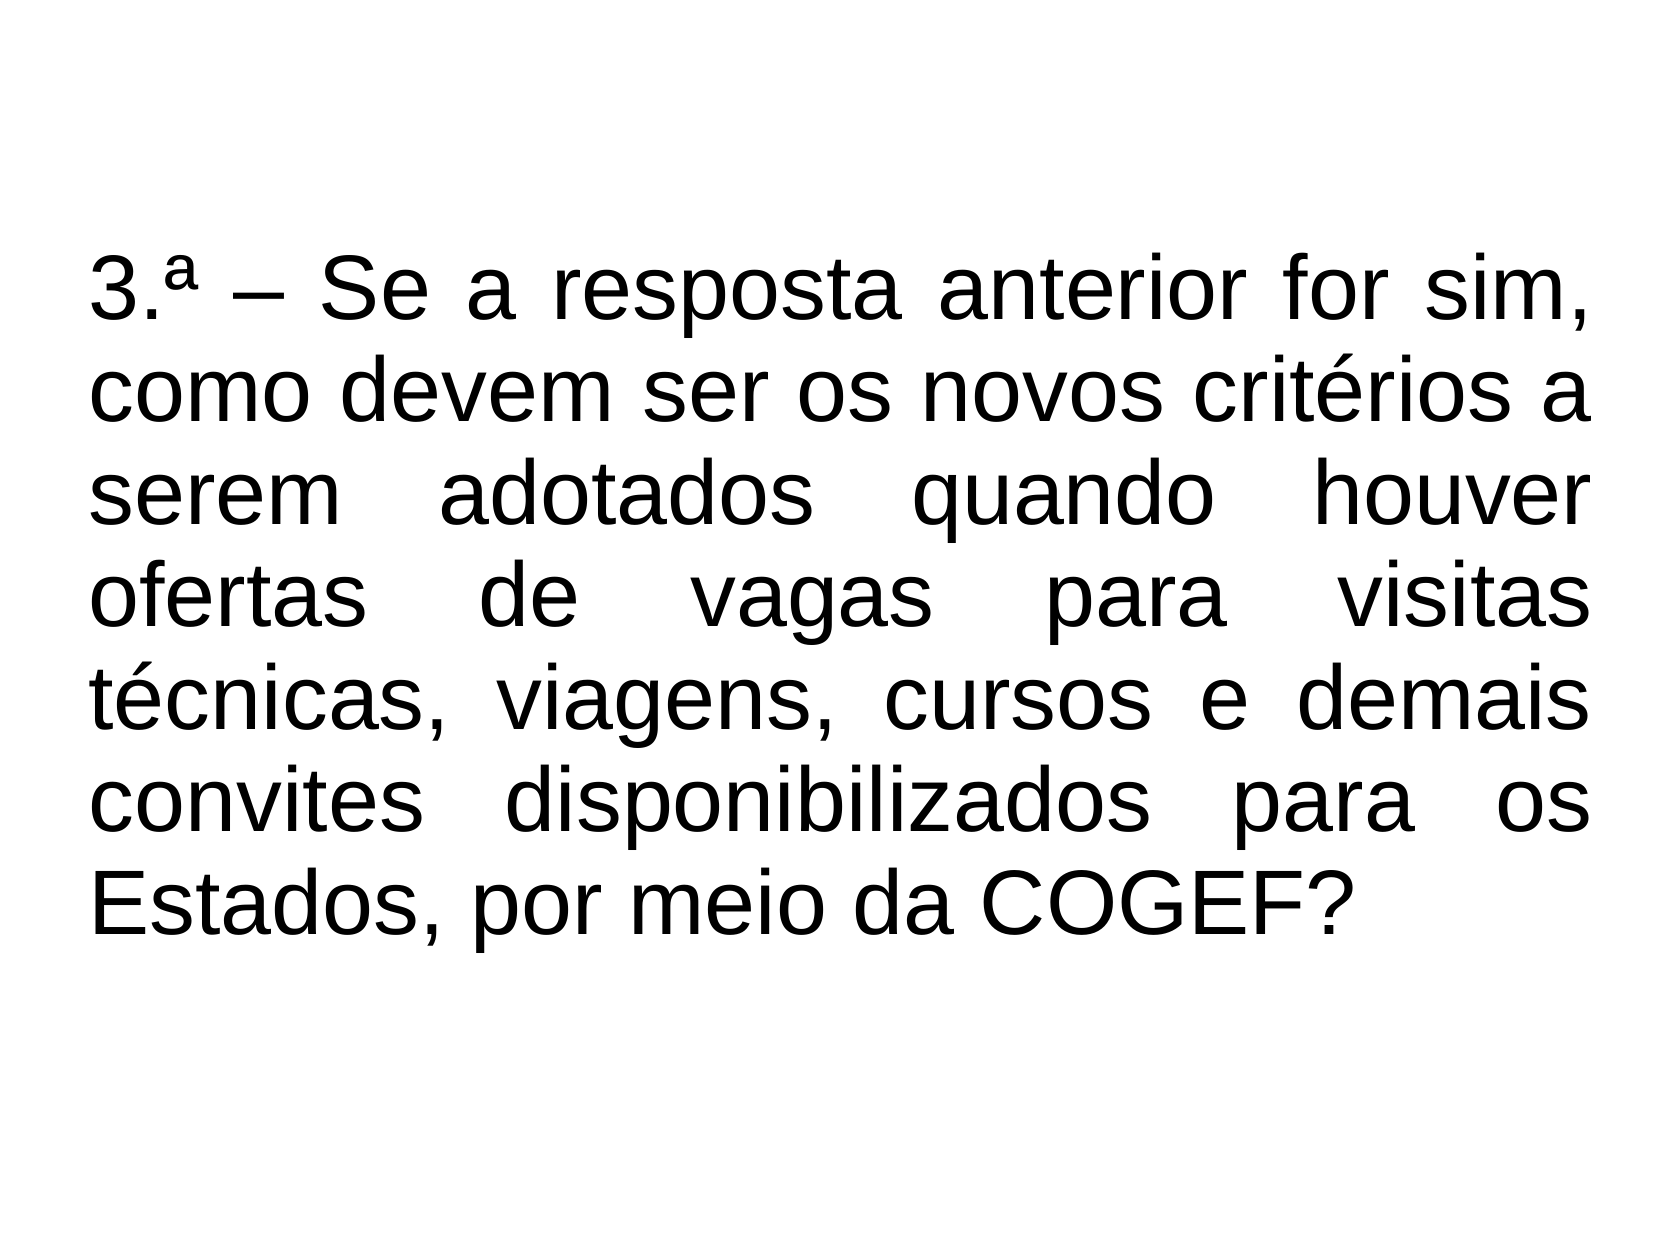

# 3.ª – Se a resposta anterior for sim, como devem ser os novos critérios a serem adotados quando houver ofertas de vagas para visitas técnicas, viagens, cursos e demais convites disponibilizados para os Estados, por meio da COGEF?